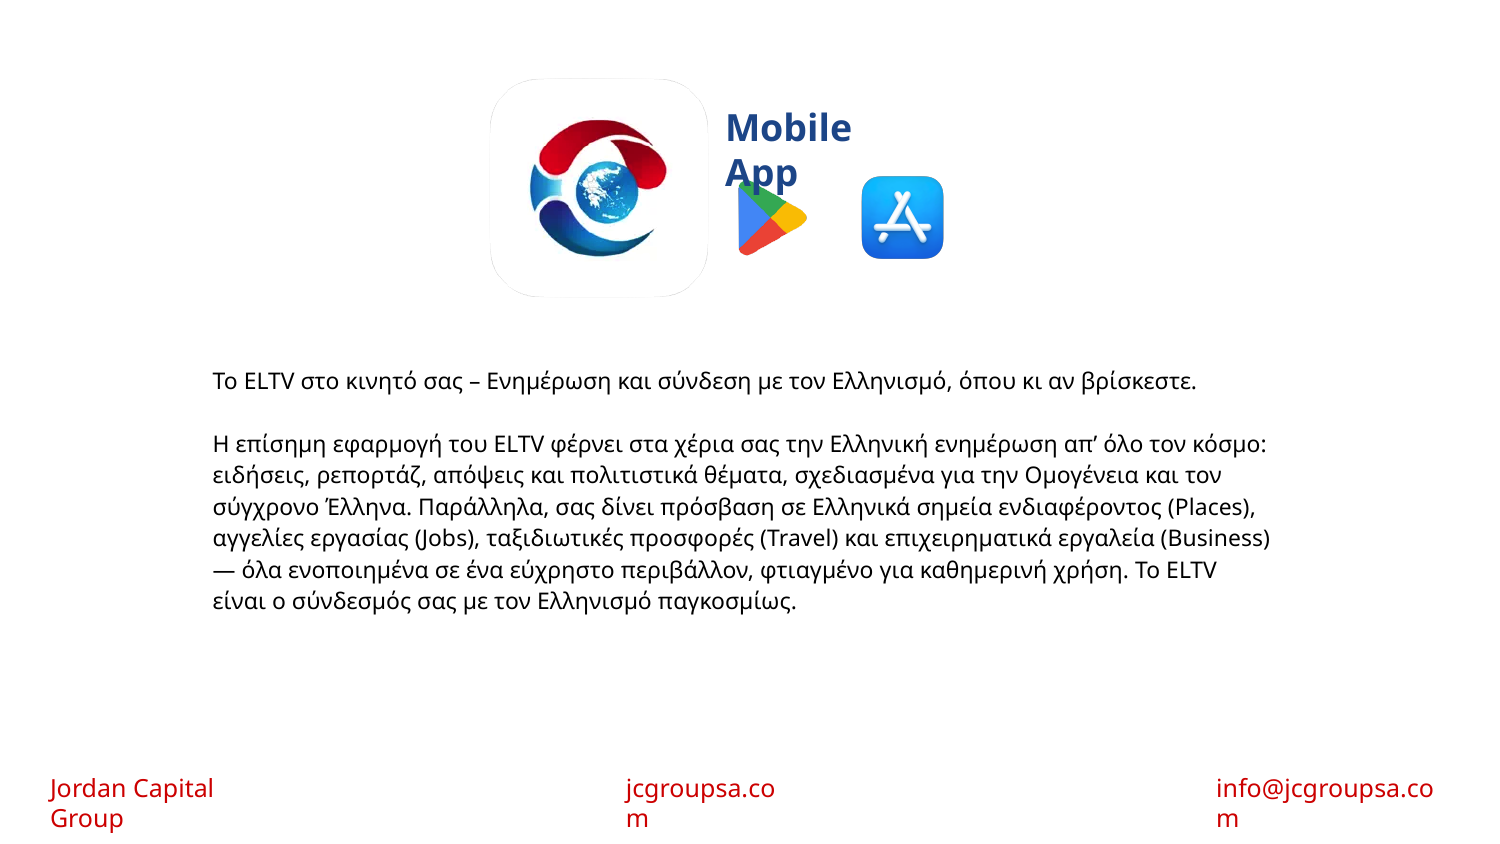

Mobile App
Το ELTV στο κινητό σας – Ενημέρωση και σύνδεση με τον Ελληνισμό, όπου κι αν βρίσκεστε.
Η επίσημη εφαρμογή του ELTV φέρνει στα χέρια σας την Ελληνική ενημέρωση απ’ όλο τον κόσμο: ειδήσεις, ρεπορτάζ, απόψεις και πολιτιστικά θέματα, σχεδιασμένα για την Ομογένεια και τον σύγχρονο Έλληνα. Παράλληλα, σας δίνει πρόσβαση σε Ελληνικά σημεία ενδιαφέροντος (Places), αγγελίες εργασίας (Jobs), ταξιδιωτικές προσφορές (Travel) και επιχειρηματικά εργαλεία (Business) — όλα ενοποιημένα σε ένα εύχρηστο περιβάλλον, φτιαγμένο για καθημερινή χρήση. Το ELTV είναι ο σύνδεσμός σας με τον Ελληνισμό παγκοσμίως.
Jordan Capital Group
jcgroupsa.com
info@jcgroupsa.com